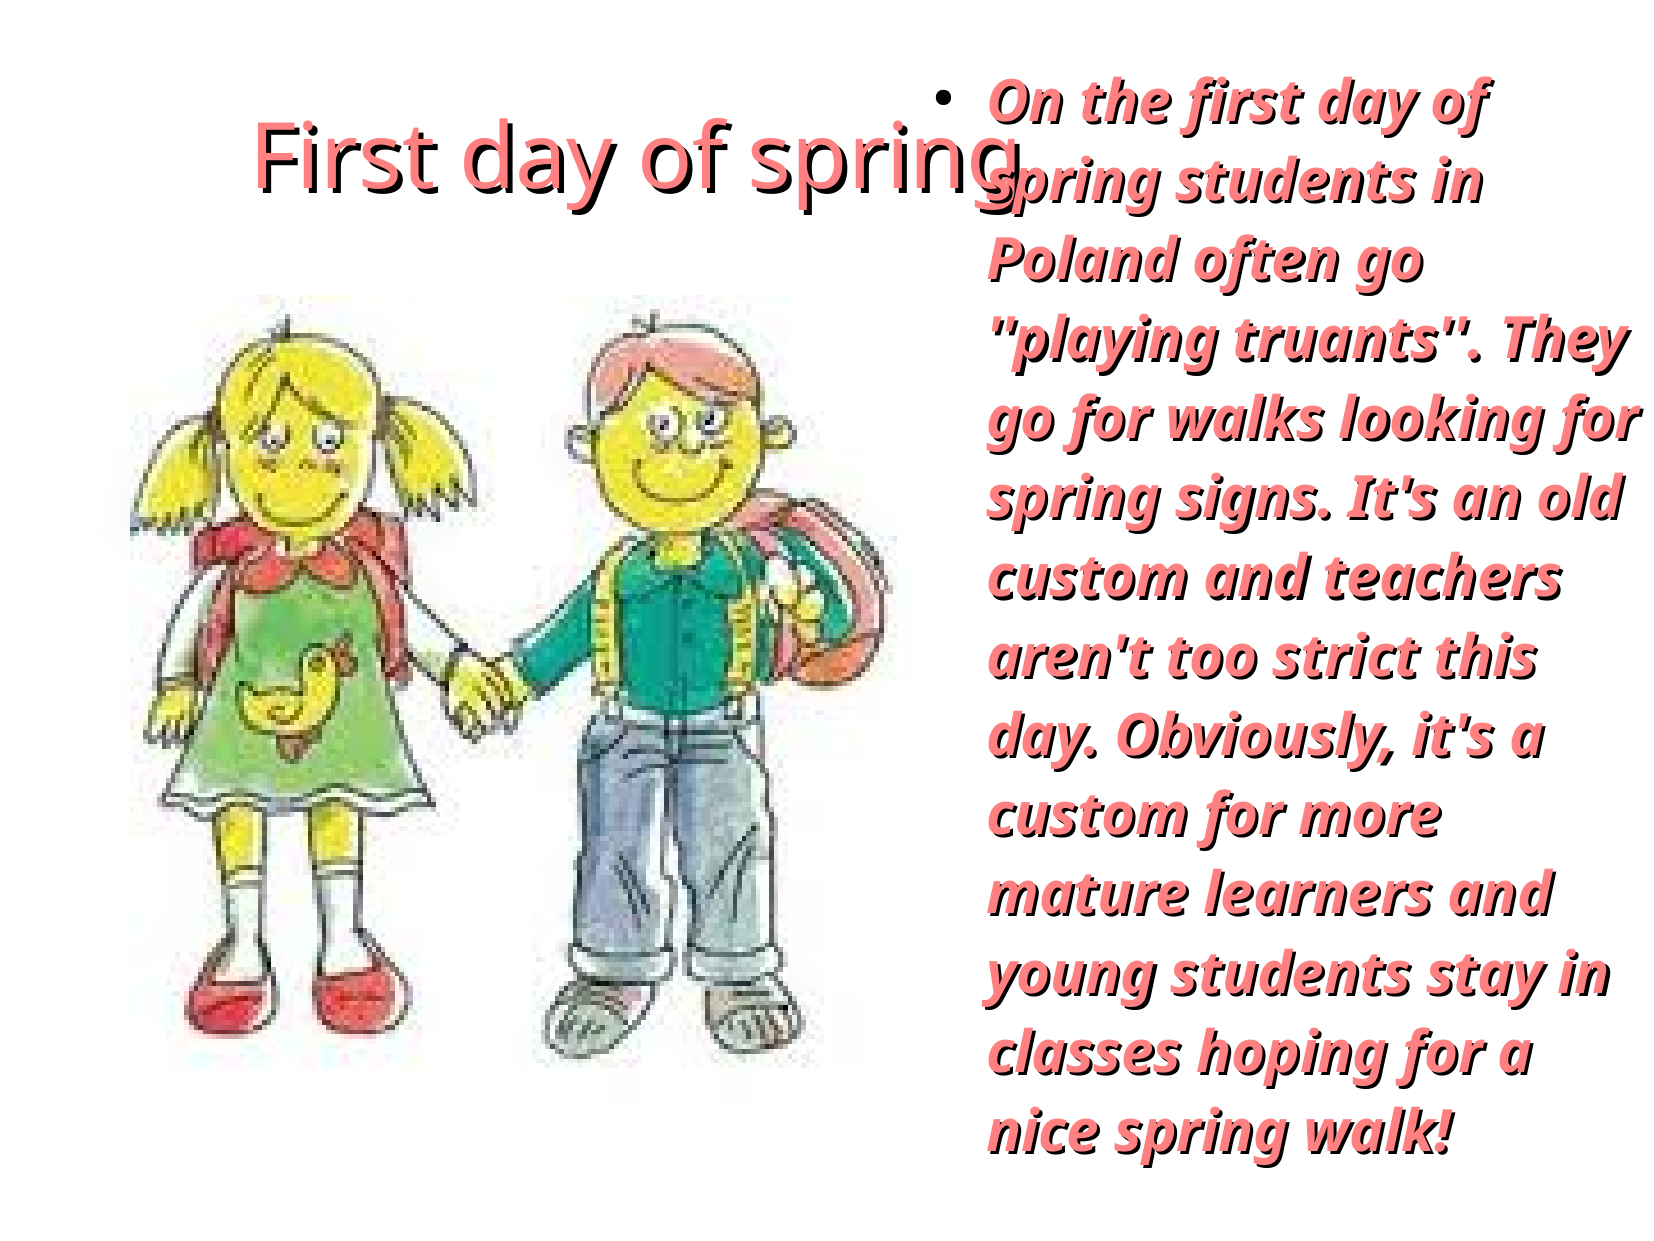

# First day of spring
On the first day of spring students in Poland often go ''playing truants''. They go for walks looking for spring signs. It's an old custom and teachers aren't too strict this day. Obviously, it's a custom for more mature learners and young students stay in classes hoping for a nice spring walk!